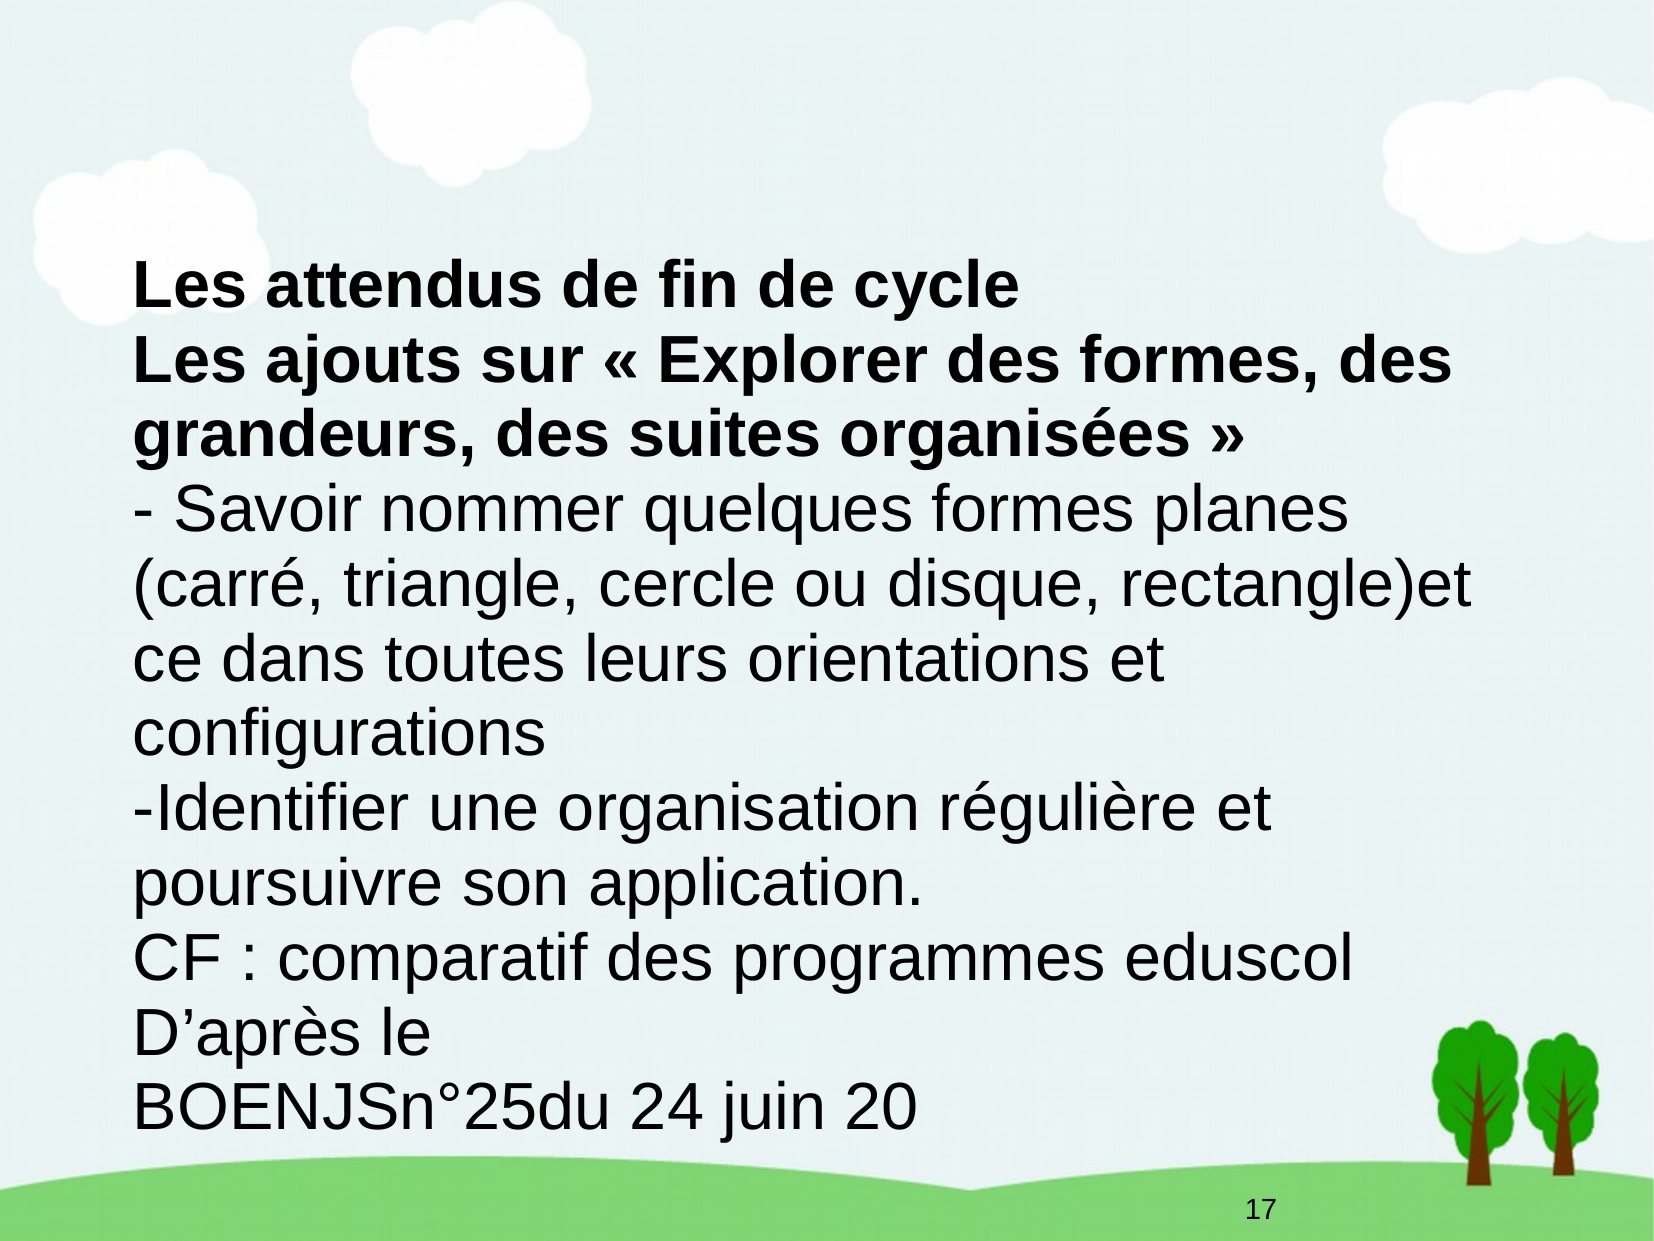

Les attendus de fin de cycle
Les ajouts sur « Explorer des formes, des grandeurs, des suites organisées »
- Savoir nommer quelques formes planes (carré, triangle, cercle ou disque, rectangle)et ce dans toutes leurs orientations et configurations
-Identifier une organisation régulière et poursuivre son application.
CF : comparatif des programmes eduscol D’après le
BOENJSn°25du 24 juin 20